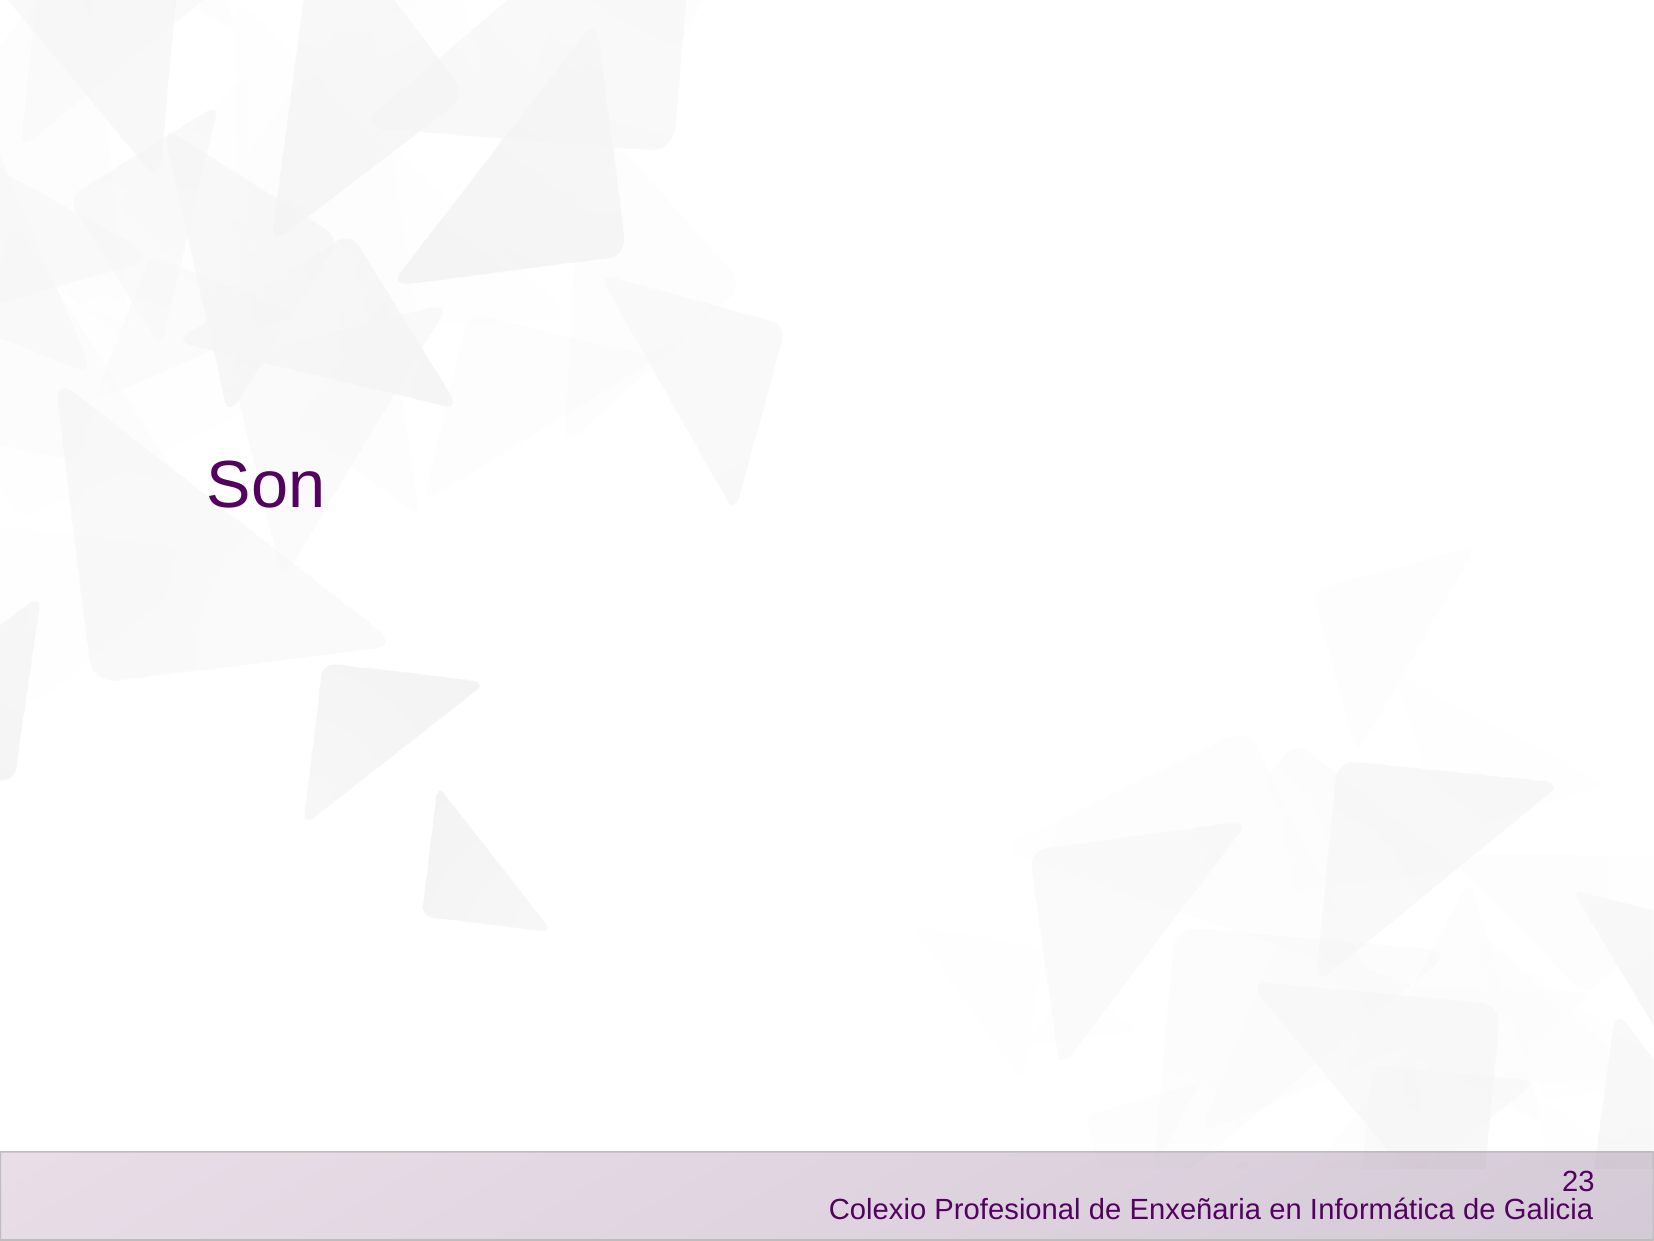

# Son
23
Colexio Profesional de Enxeñaria en Informática de Galicia